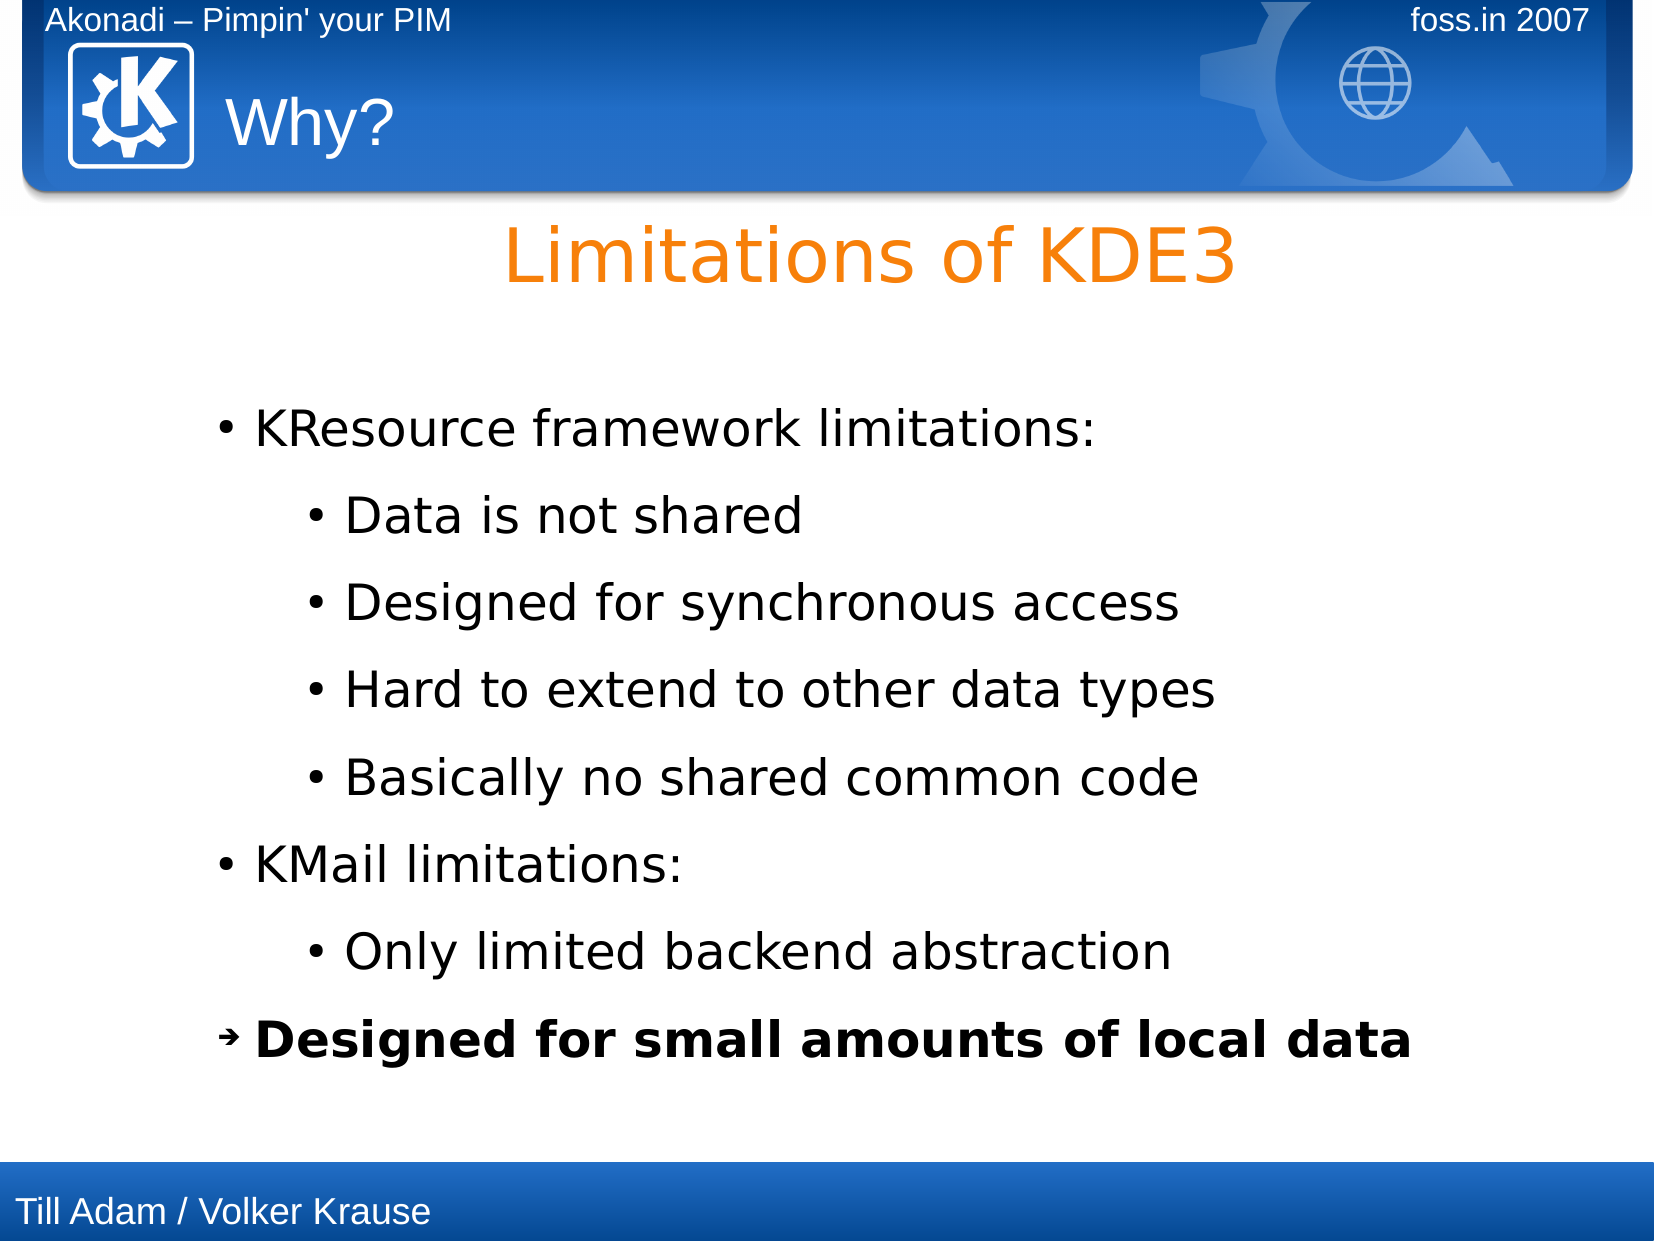

# Why?
Limitations of KDE3
KResource framework limitations:
Data is not shared
Designed for synchronous access
Hard to extend to other data types
Basically no shared common code
KMail limitations:
Only limited backend abstraction
Designed for small amounts of local data